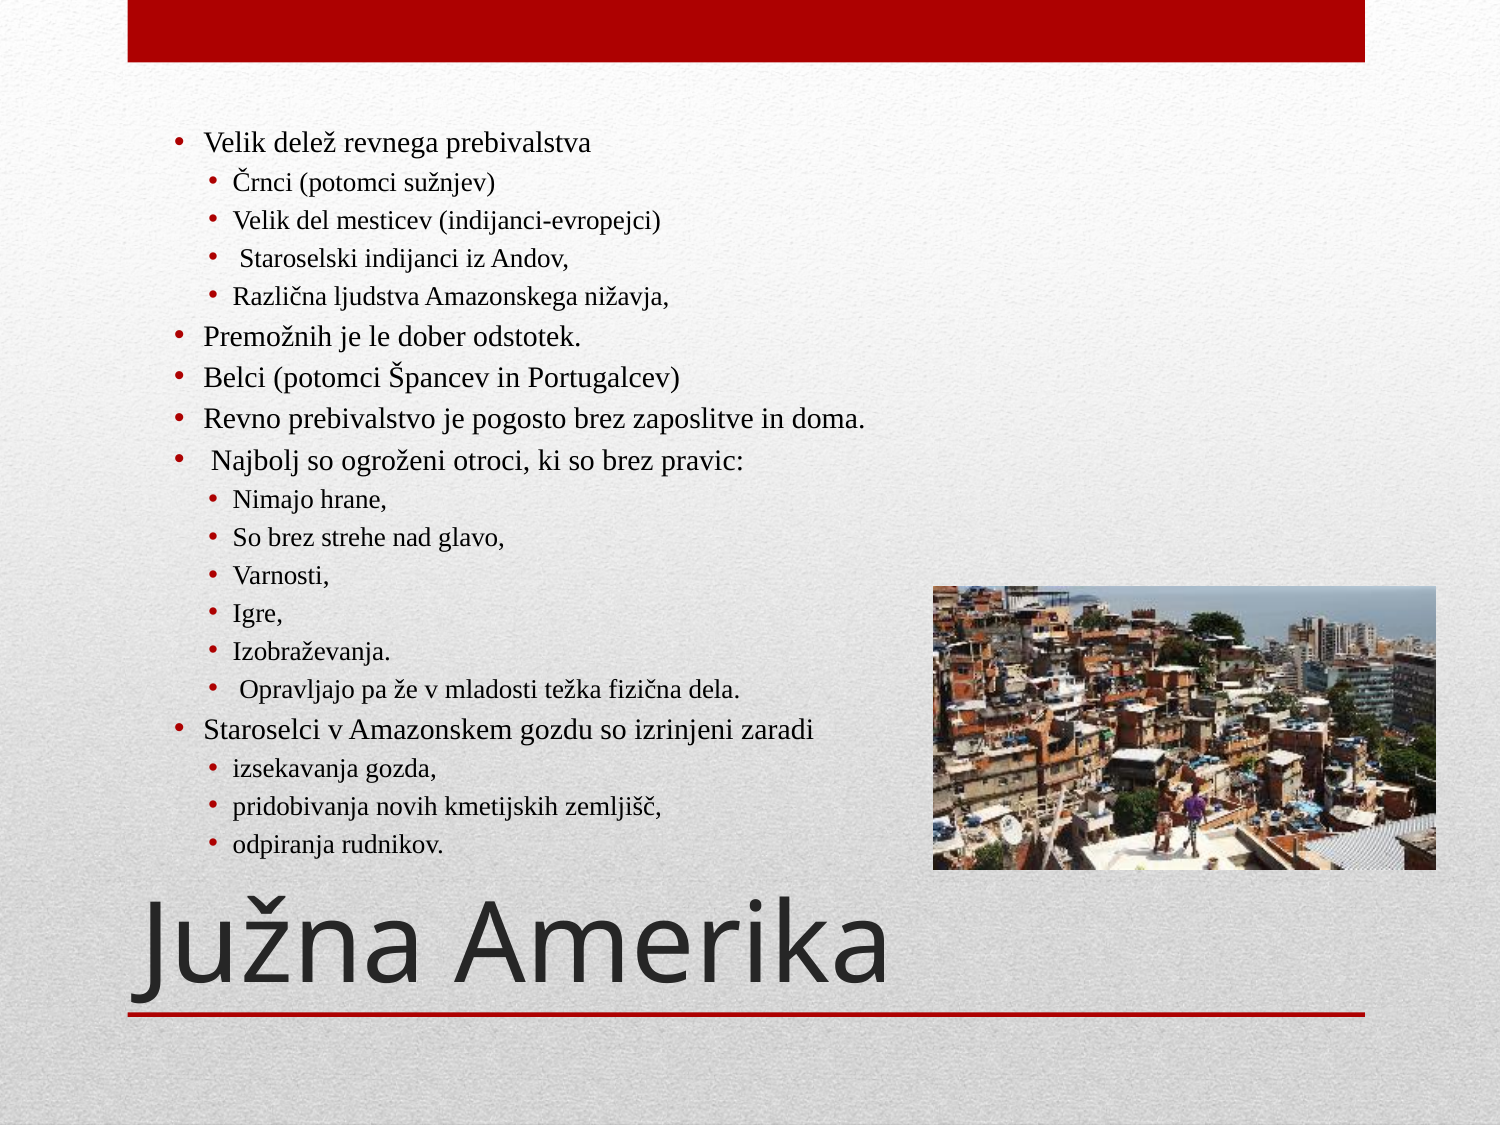

Velik delež revnega prebivalstva
Črnci (potomci sužnjev)
Velik del mesticev (indijanci-evropejci)
 Staroselski indijanci iz Andov,
Različna ljudstva Amazonskega nižavja,
Premožnih je le dober odstotek.
Belci (potomci Špancev in Portugalcev)
Revno prebivalstvo je pogosto brez zaposlitve in doma.
 Najbolj so ogroženi otroci, ki so brez pravic:
Nimajo hrane,
So brez strehe nad glavo,
Varnosti,
Igre,
Izobraževanja.
 Opravljajo pa že v mladosti težka fizična dela.
Staroselci v Amazonskem gozdu so izrinjeni zaradi
izsekavanja gozda,
pridobivanja novih kmetijskih zemljišč,
odpiranja rudnikov.
# Južna Amerika